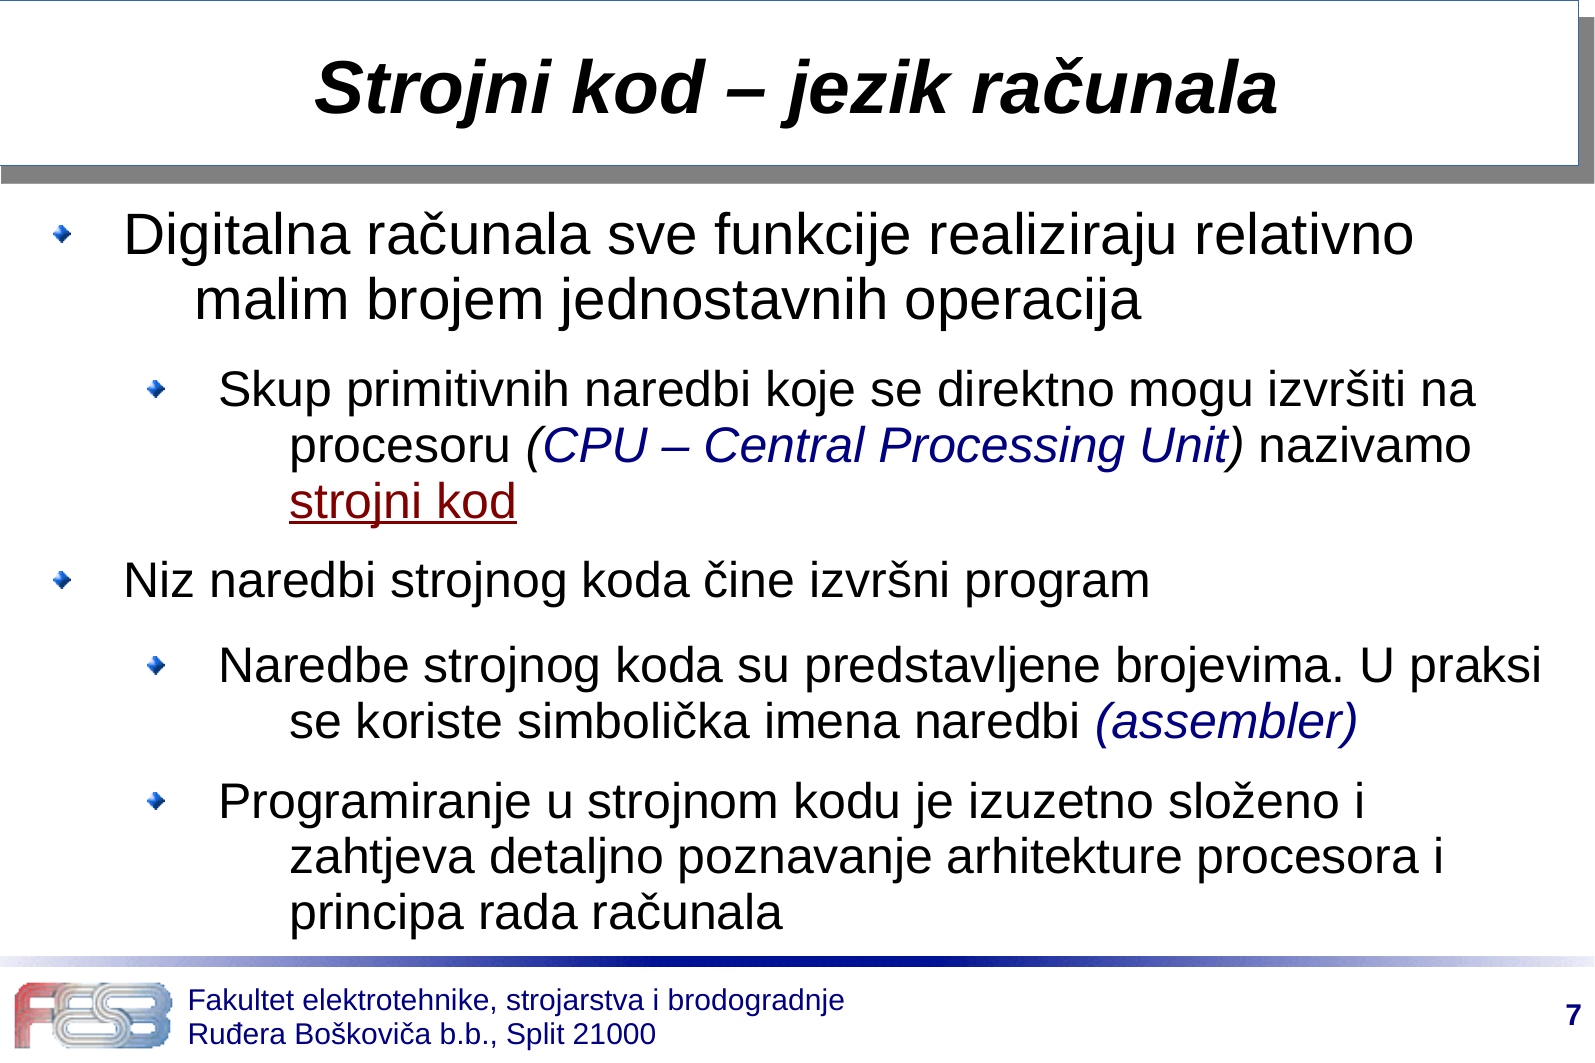

# Strojni kod – jezik računala
Digitalna računala sve funkcije realiziraju relativno malim brojem jednostavnih operacija
Skup primitivnih naredbi koje se direktno mogu izvršiti na procesoru (CPU – Central Processing Unit) nazivamo strojni kod
Niz naredbi strojnog koda čine izvršni program
Naredbe strojnog koda su predstavljene brojevima. U praksi se koriste simbolička imena naredbi (assembler)
Programiranje u strojnom kodu je izuzetno složeno i zahtjeva detaljno poznavanje arhitekture procesora i principa rada računala